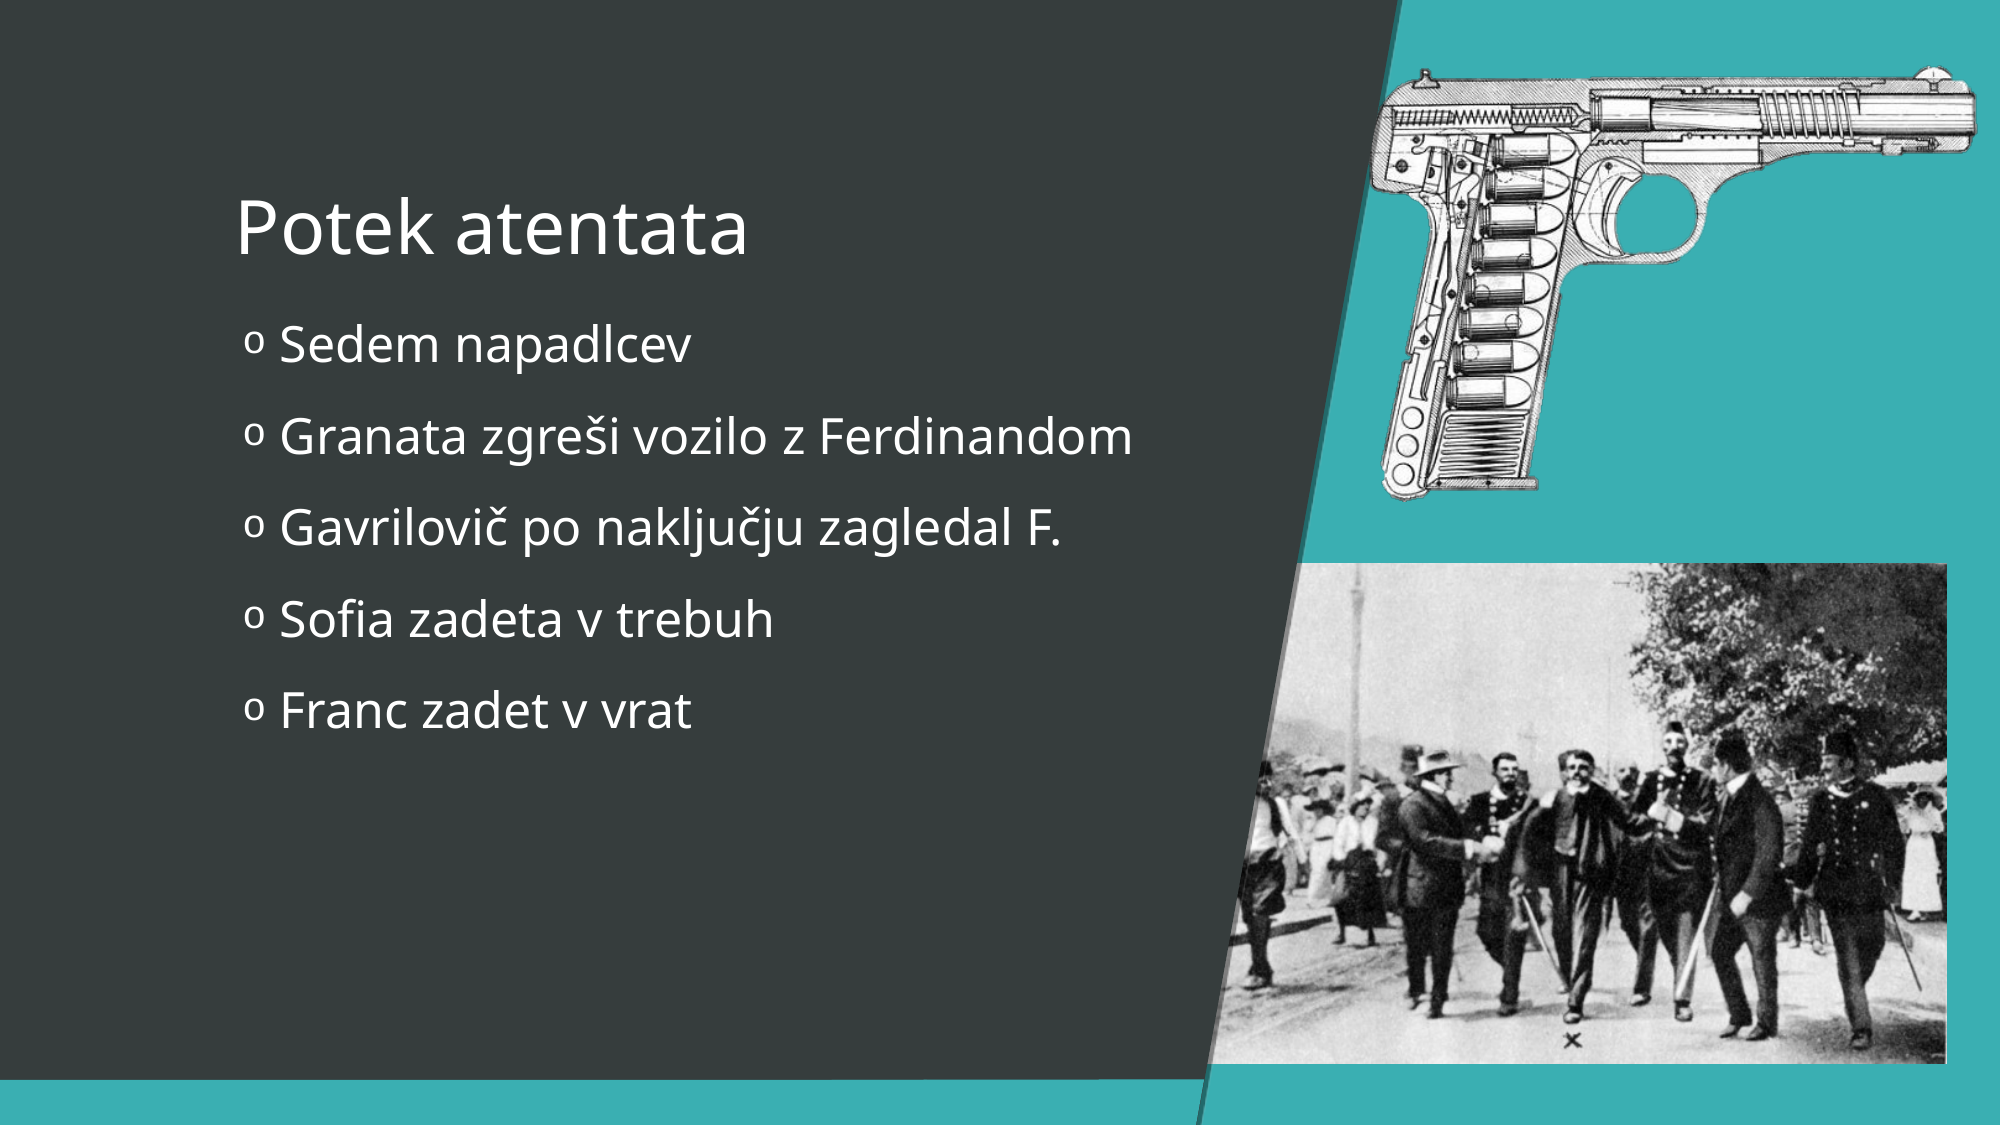

# Potek atentata
Sedem napadlcev
Granata zgreši vozilo z Ferdinandom
Gavrilovič po naključju zagledal F.
Sofia zadeta v trebuh
Franc zadet v vrat